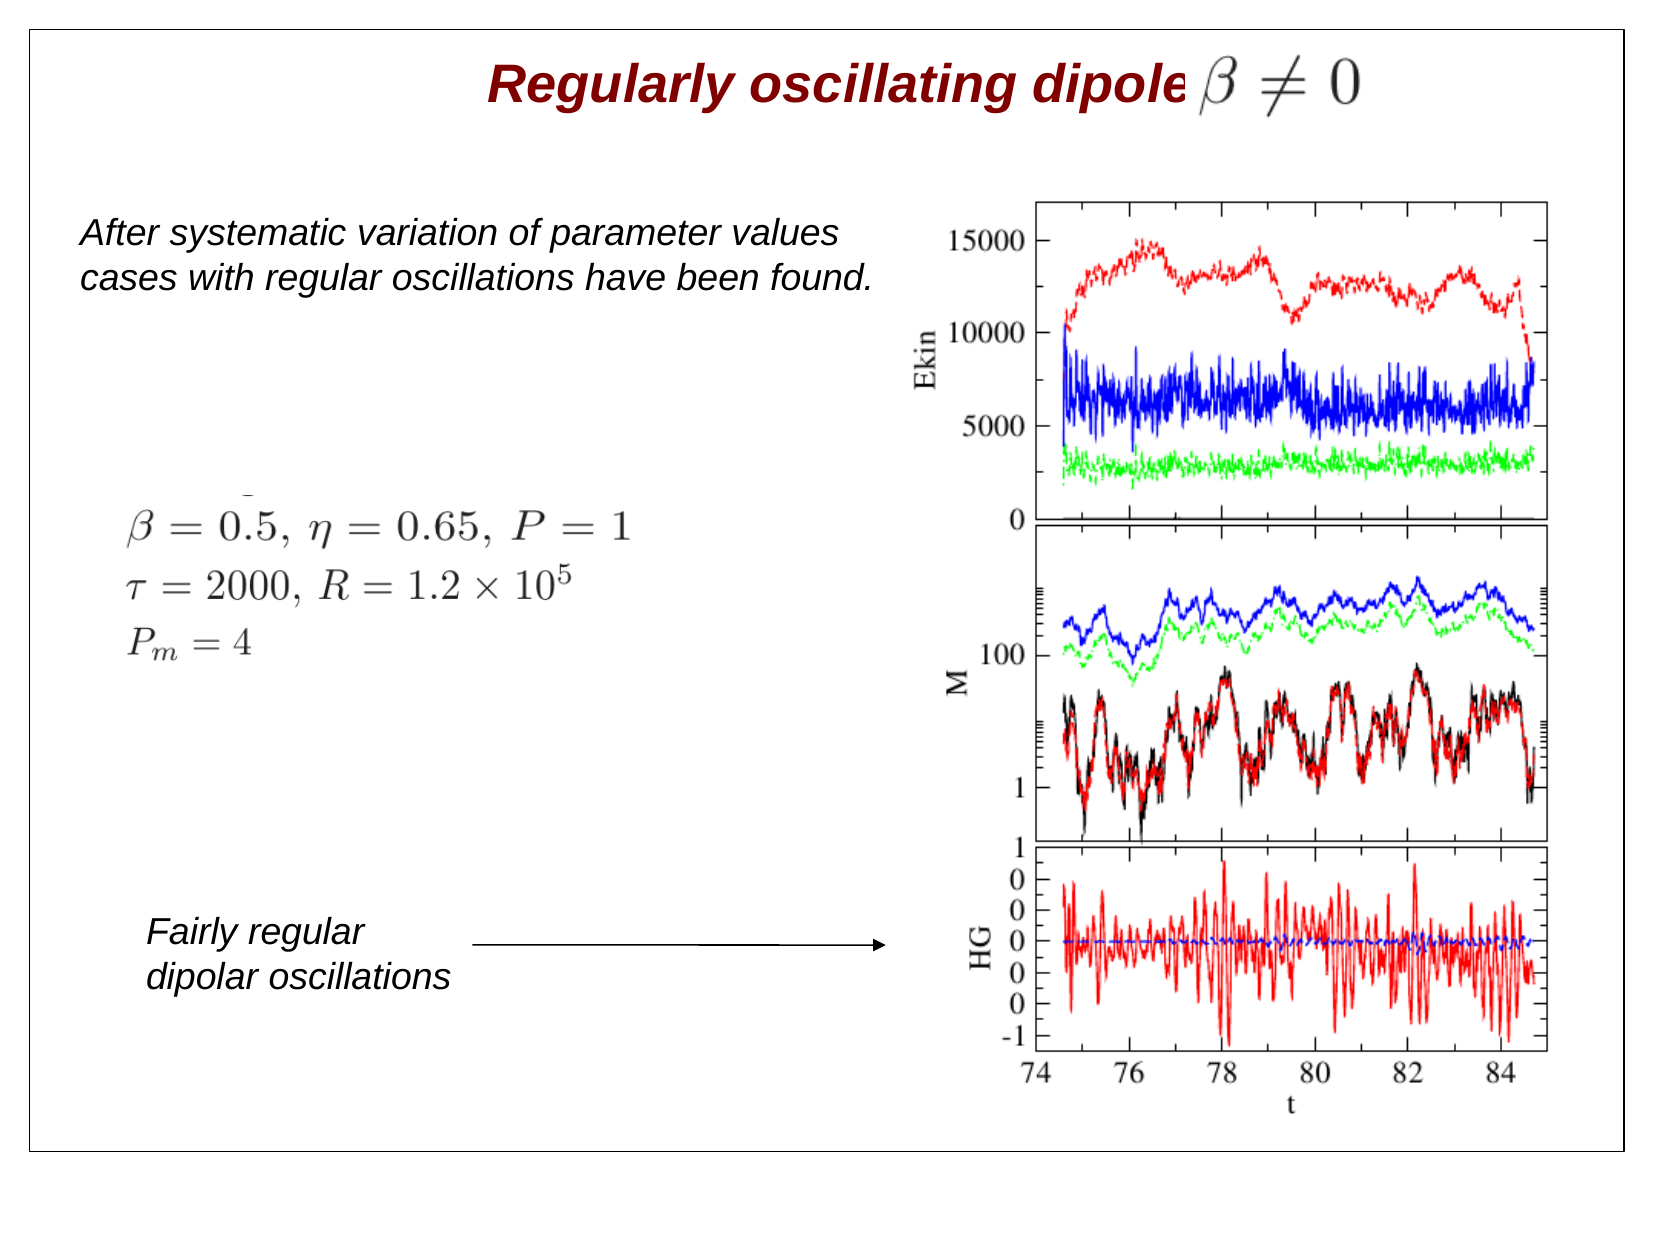

Regularly oscillating dipoles with
After systematic variation of parameter values
cases with regular oscillations have been found.
Fairly regular
dipolar oscillations
Black – mean poloidal, Red – mean toroidal,
Green – fluct poloidal, Blue – fluct toroidal